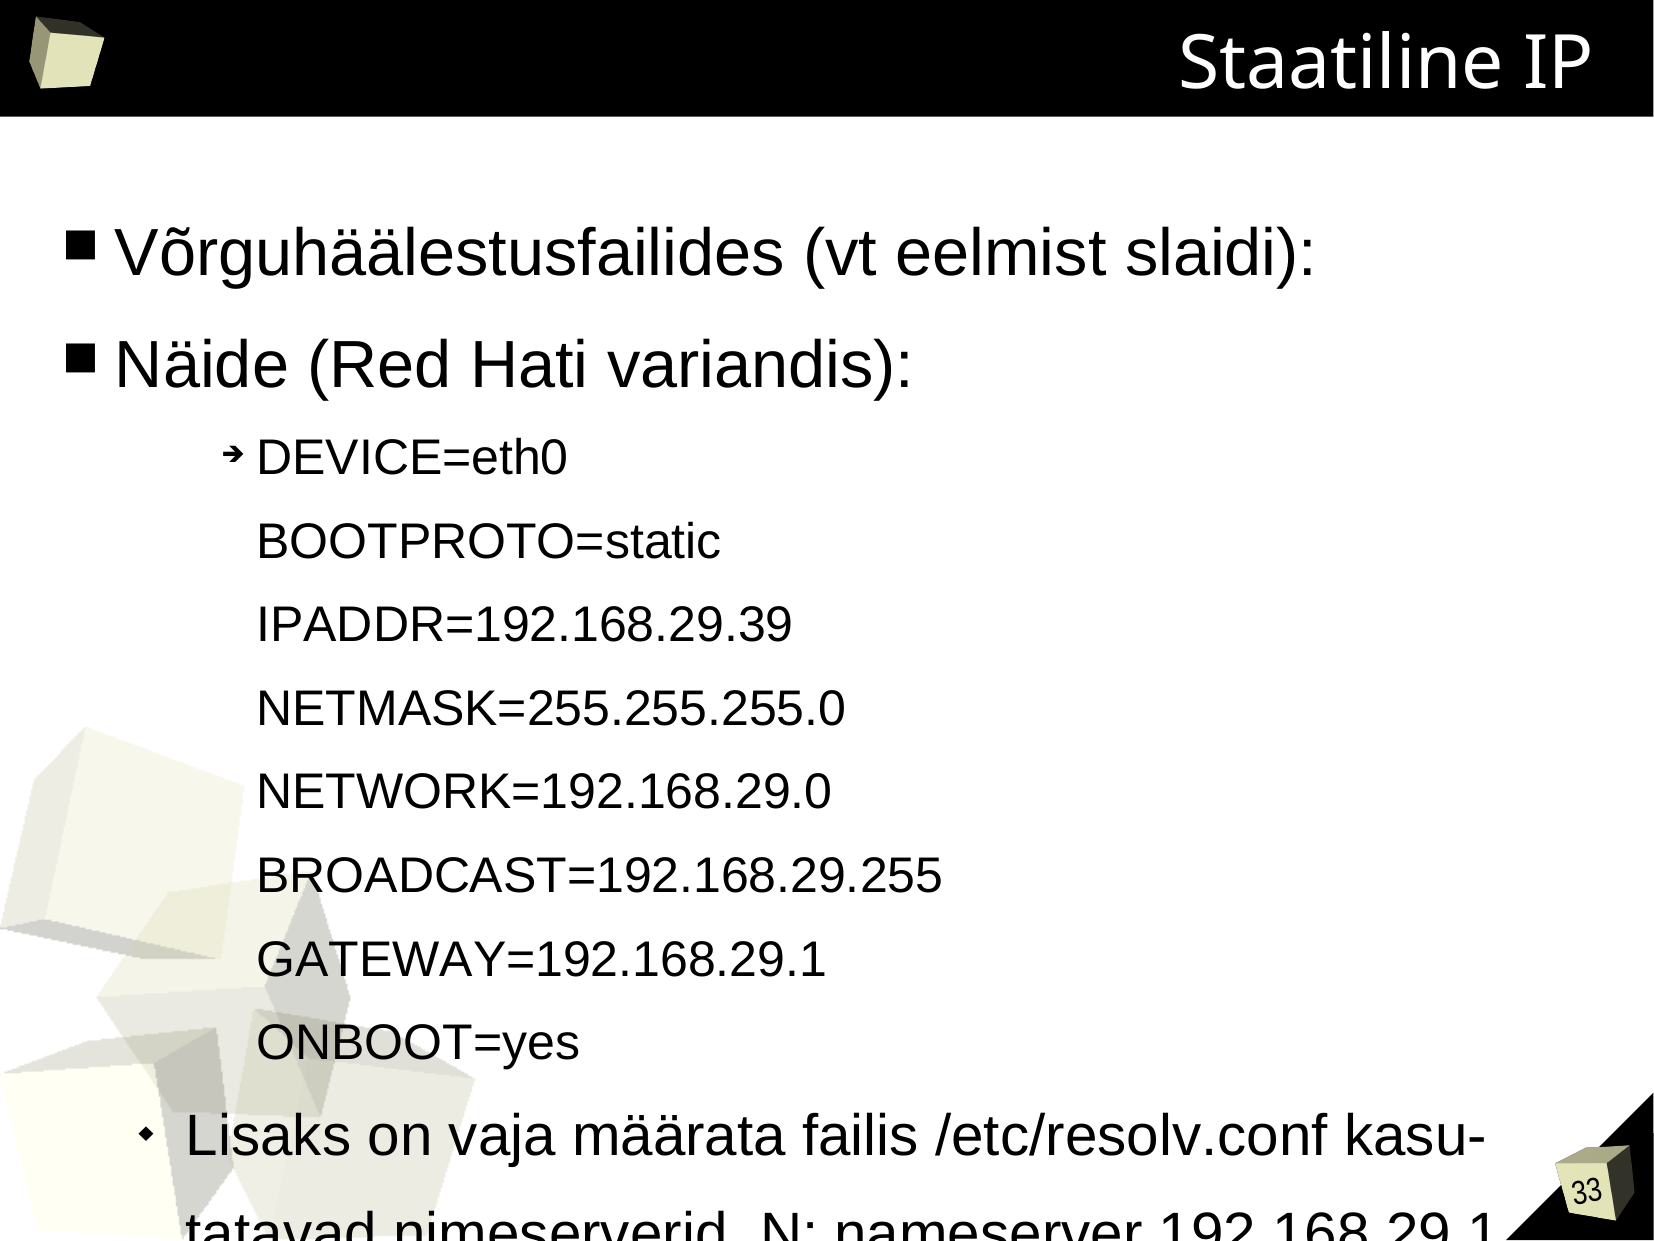

# Staatiline IP
Võrguhäälestusfailides (vt eelmist slaidi):
Näide (Red Hati variandis):
DEVICE=eth0
BOOTPROTO=static
IPADDR=192.168.29.39
NETMASK=255.255.255.0
NETWORK=192.168.29.0
BROADCAST=192.168.29.255
GATEWAY=192.168.29.1
ONBOOT=yes
Lisaks on vaja määrata failis /etc/resolv.conf kasu-tatavad nimeserverid. N: nameserver 192.168.29.1.